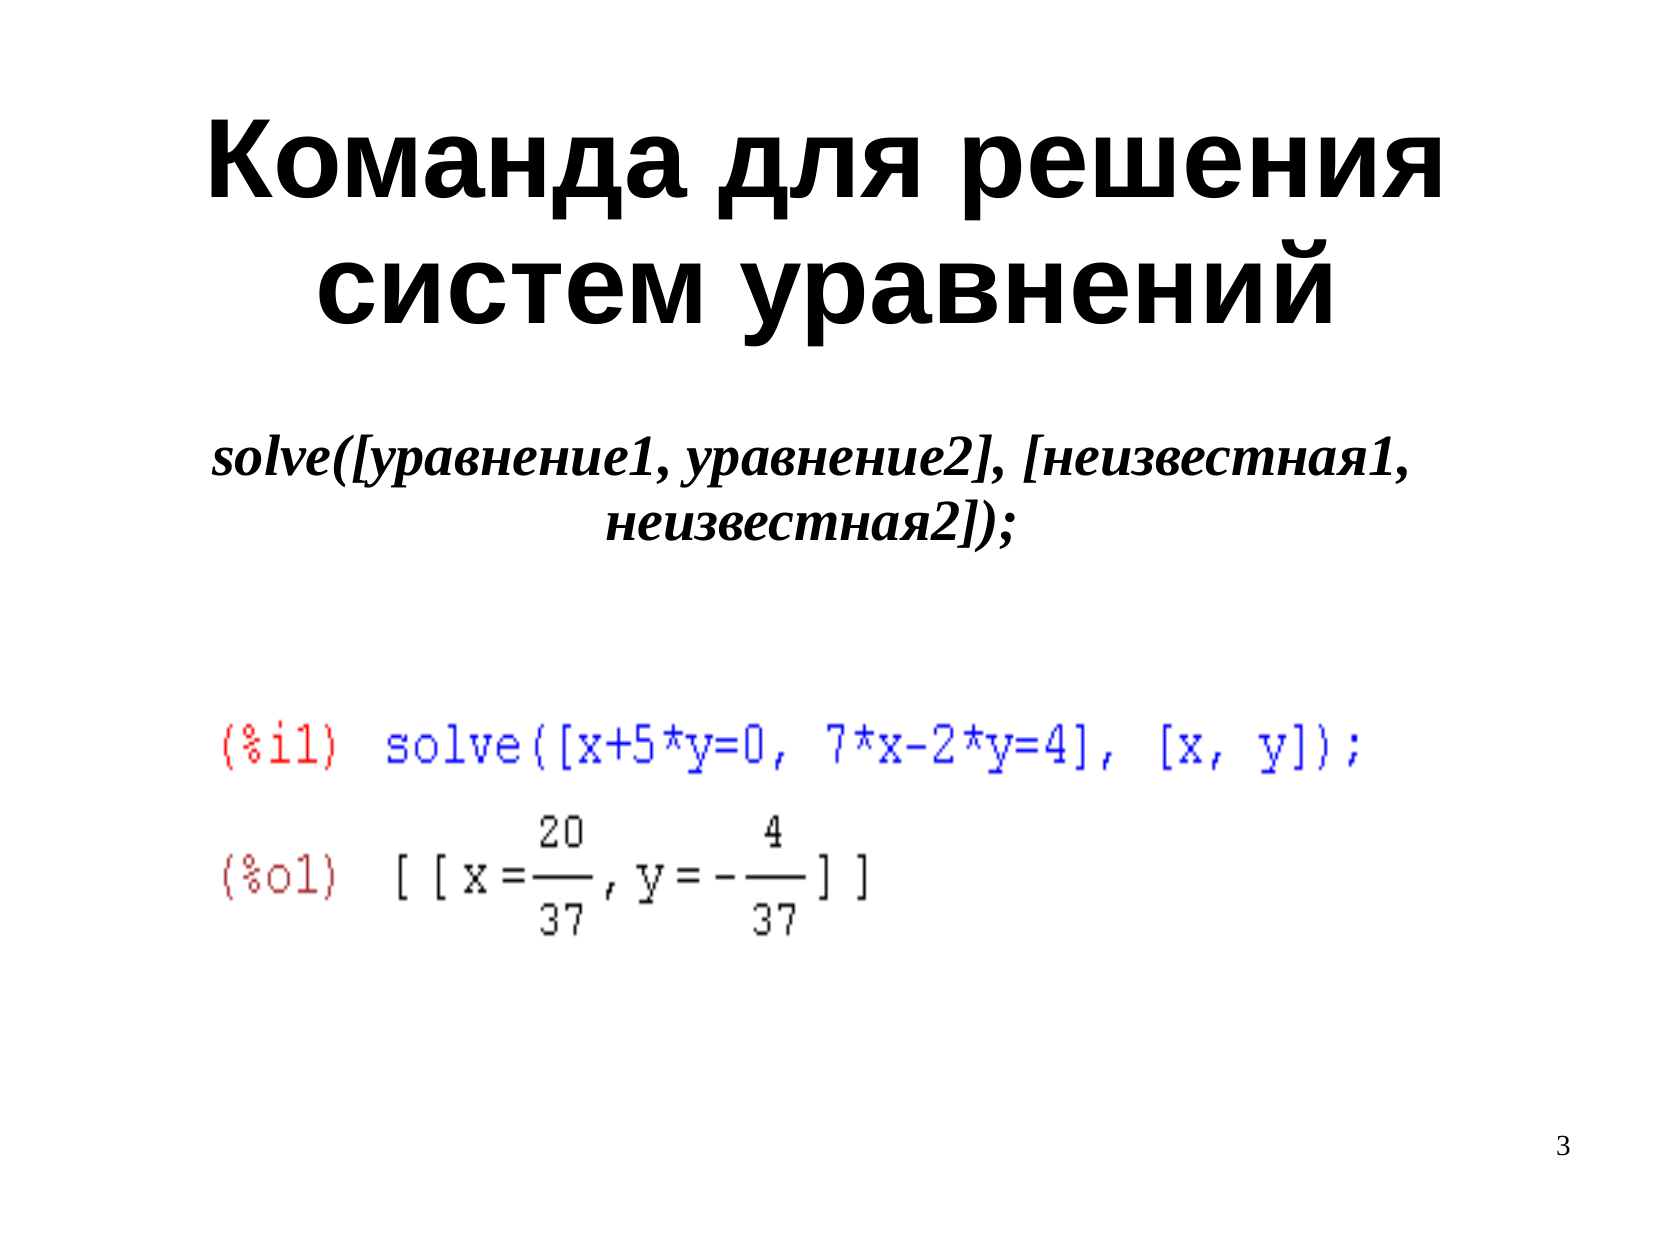

Команда для решения систем уравнений
solve([уравнение1, уравнение2], [неизвестная1, неизвестная2]);
3